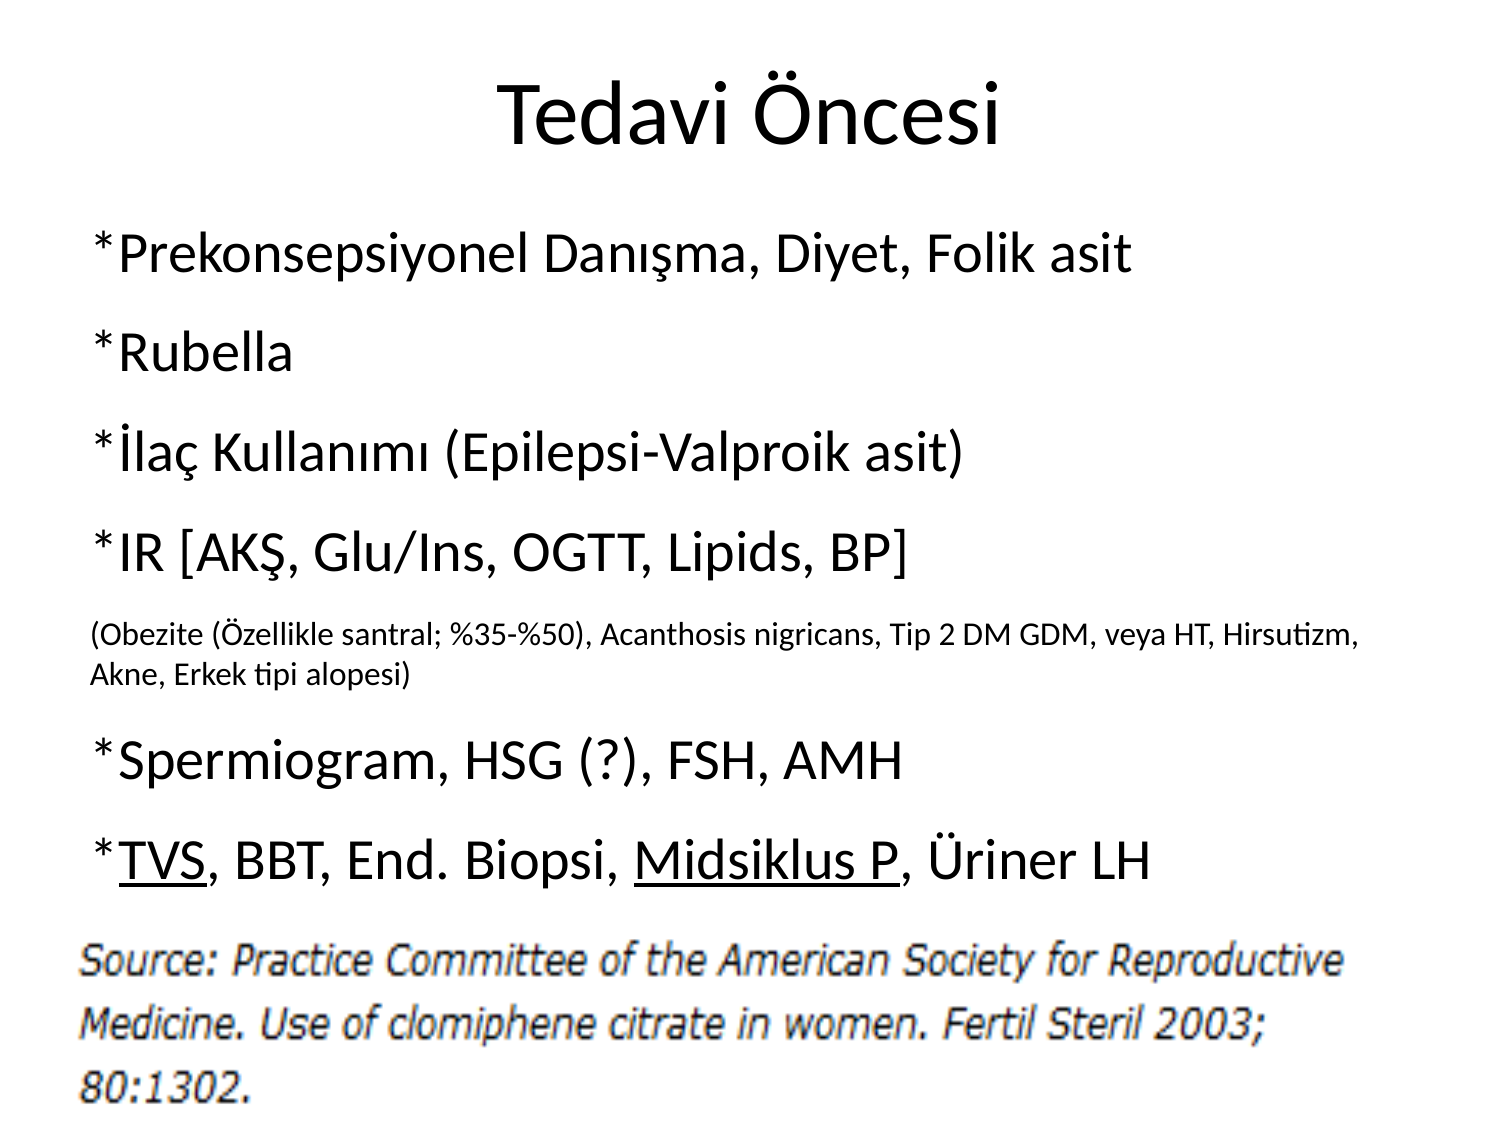

# Tedavi Öncesi
*Prekonsepsiyonel Danışma, Diyet, Folik asit
*Rubella
*İlaç Kullanımı (Epilepsi-Valproik asit)
*IR [AKŞ, Glu/Ins, OGTT, Lipids, BP]
(Obezite (Özellikle santral; %35-%50), Acanthosis nigricans, Tip 2 DM GDM, veya HT, Hirsutizm, Akne, Erkek tipi alopesi)
*Spermiogram, HSG (?), FSH, AMH
*TVS, BBT, End. Biopsi, Midsiklus P, Üriner LH